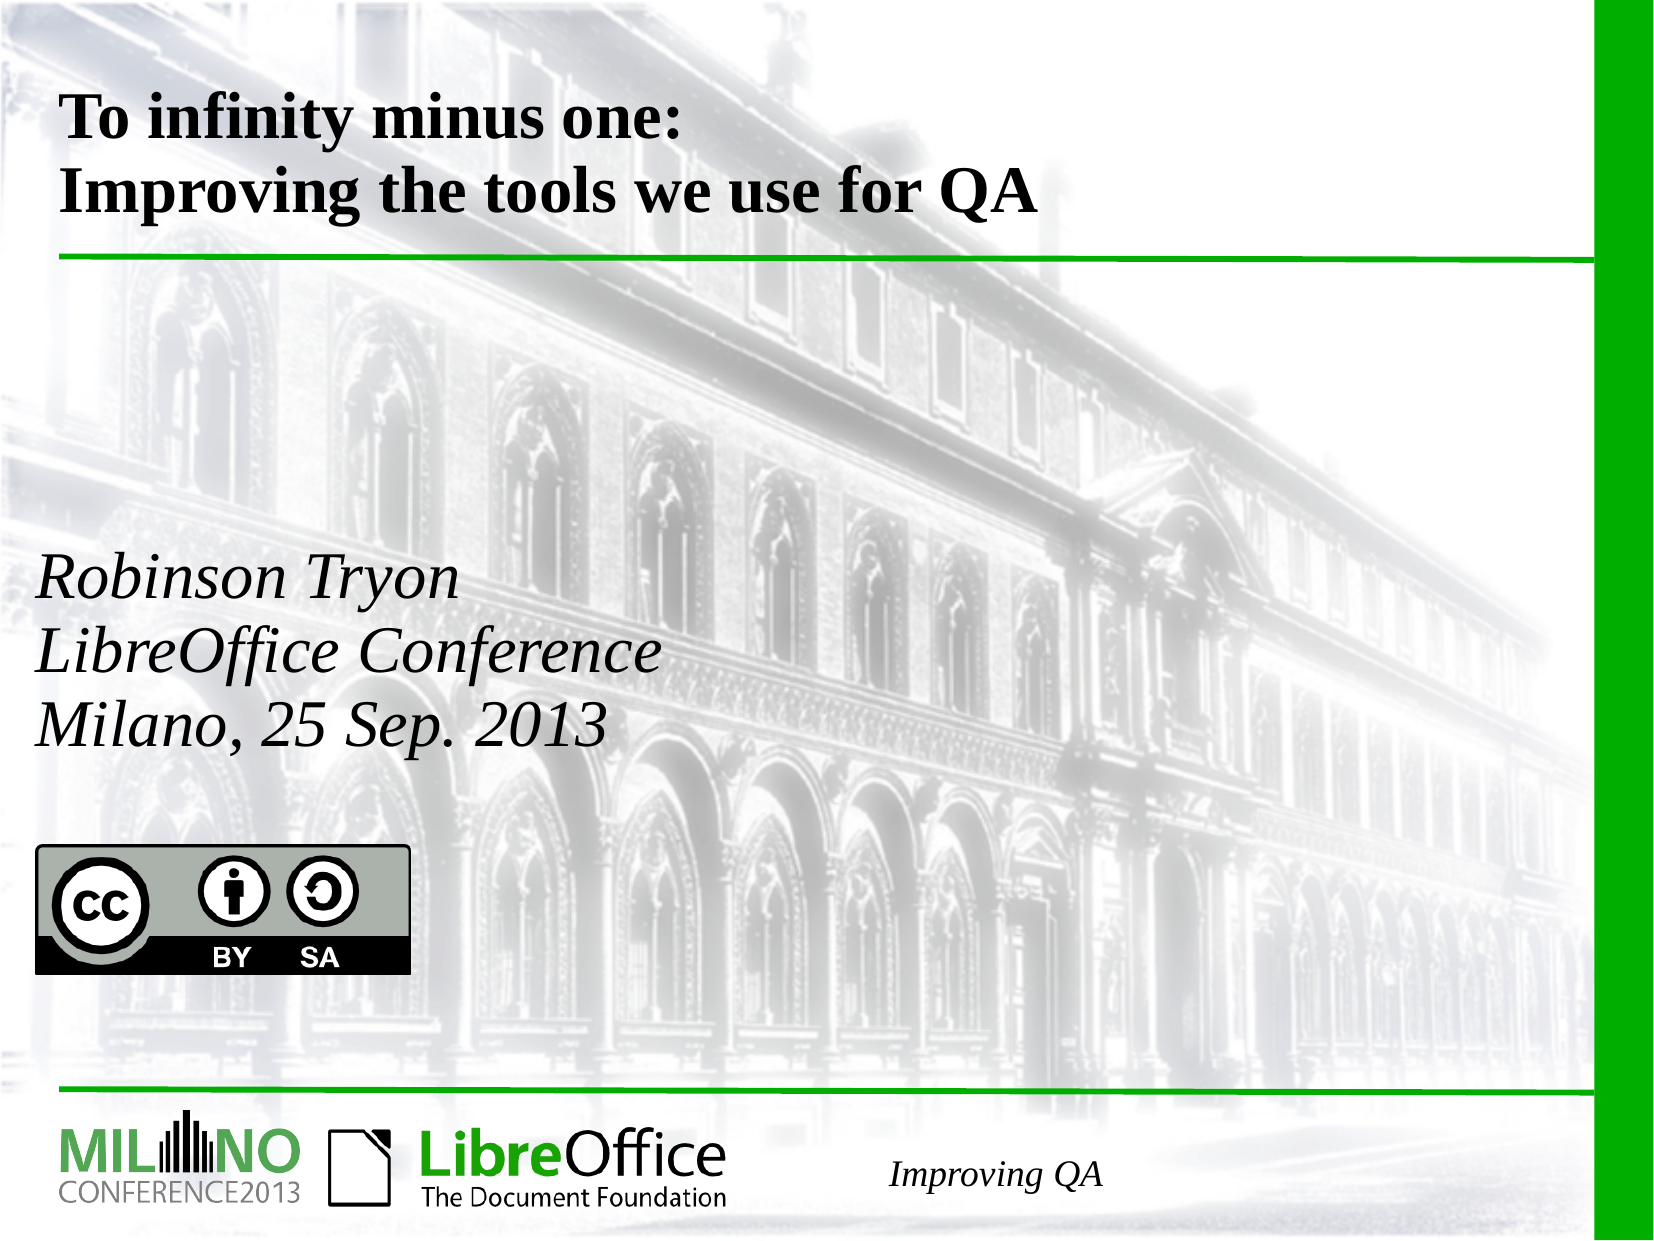

# To infinity minus one: Improving the tools we use for QA
Robinson Tryon
LibreOffice Conference
Milano, 25 Sep. 2013